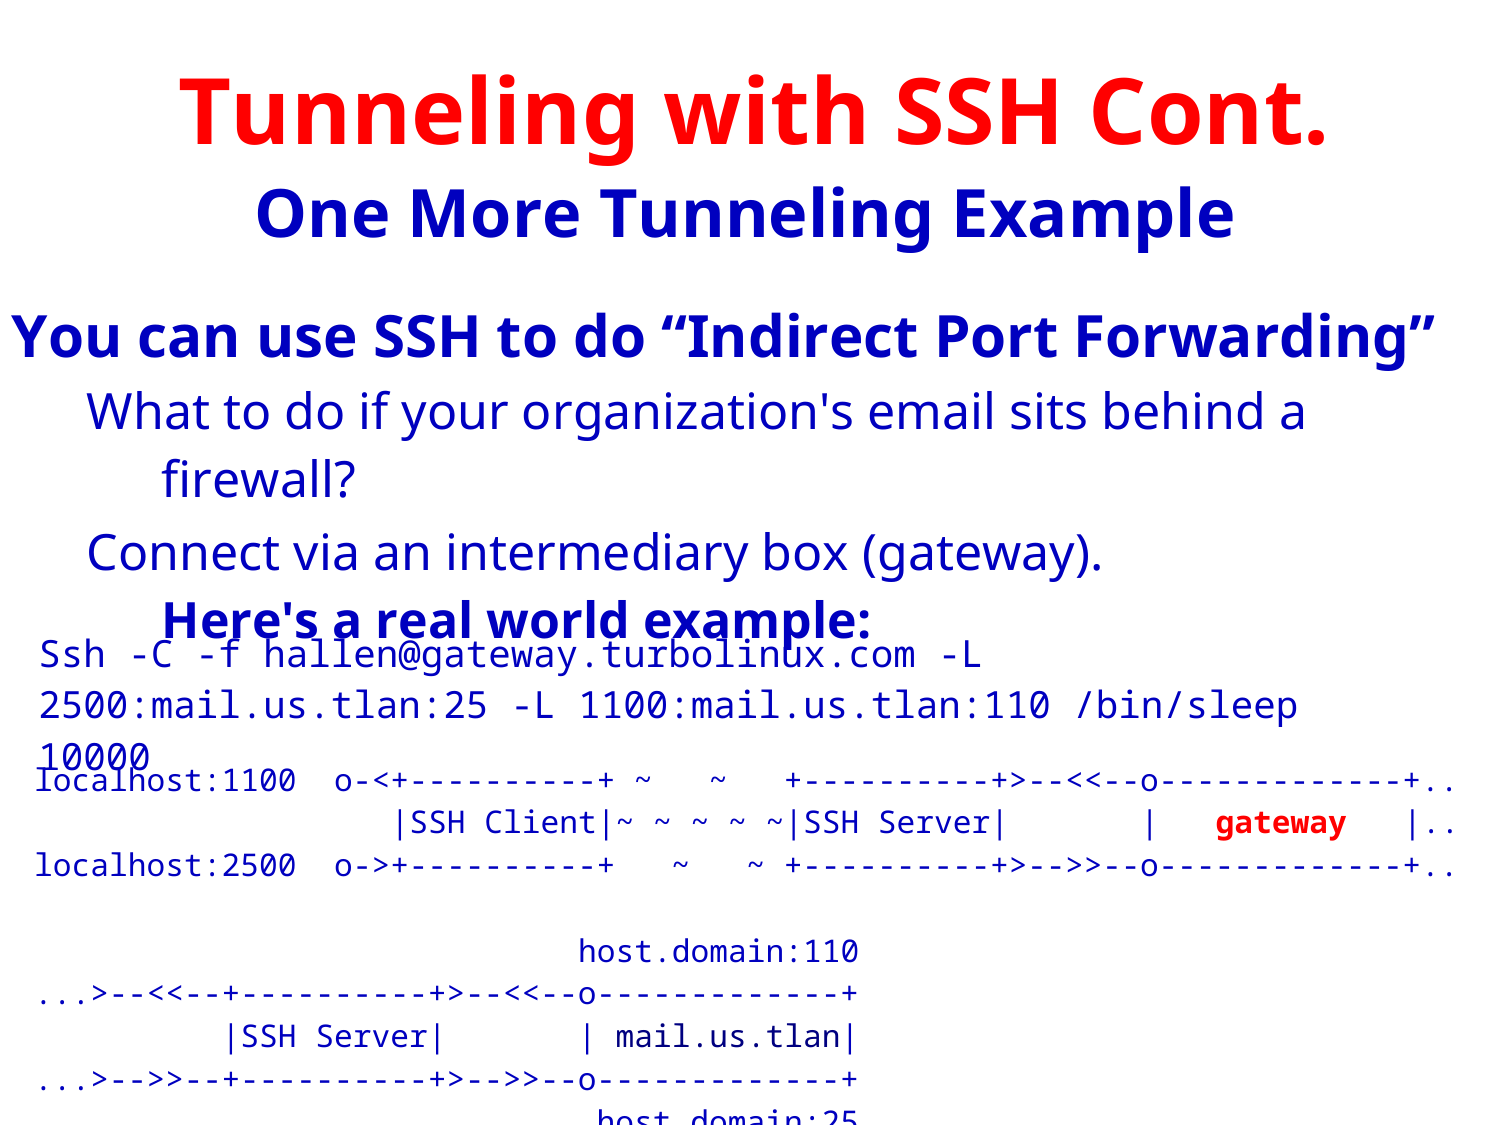

Tunneling with SSH Cont.
# One More Tunneling Example
You can use SSH to do “Indirect Port Forwarding”
What to do if your organization's email sits behind a firewall?
Connect via an intermediary box (gateway).
Here's a real world example:
Ssh -C -f hallen@gateway.turbolinux.com -L 2500:mail.us.tlan:25 -L 1100:mail.us.tlan:110 /bin/sleep 10000
localhost:1100 o-<+----------+ ~ ~ +----------+>--<<--o-------------+..
 |SSH Client|~ ~ ~ ~ ~|SSH Server| | gateway |..
localhost:2500 o->+----------+ ~ ~ +----------+>-->>--o-------------+..
 host.domain:110
...>--<<--+----------+>--<<--o-------------+
 |SSH Server| | mail.us.tlan|
...>-->>--+----------+>-->>--o-------------+
 host.domain:25